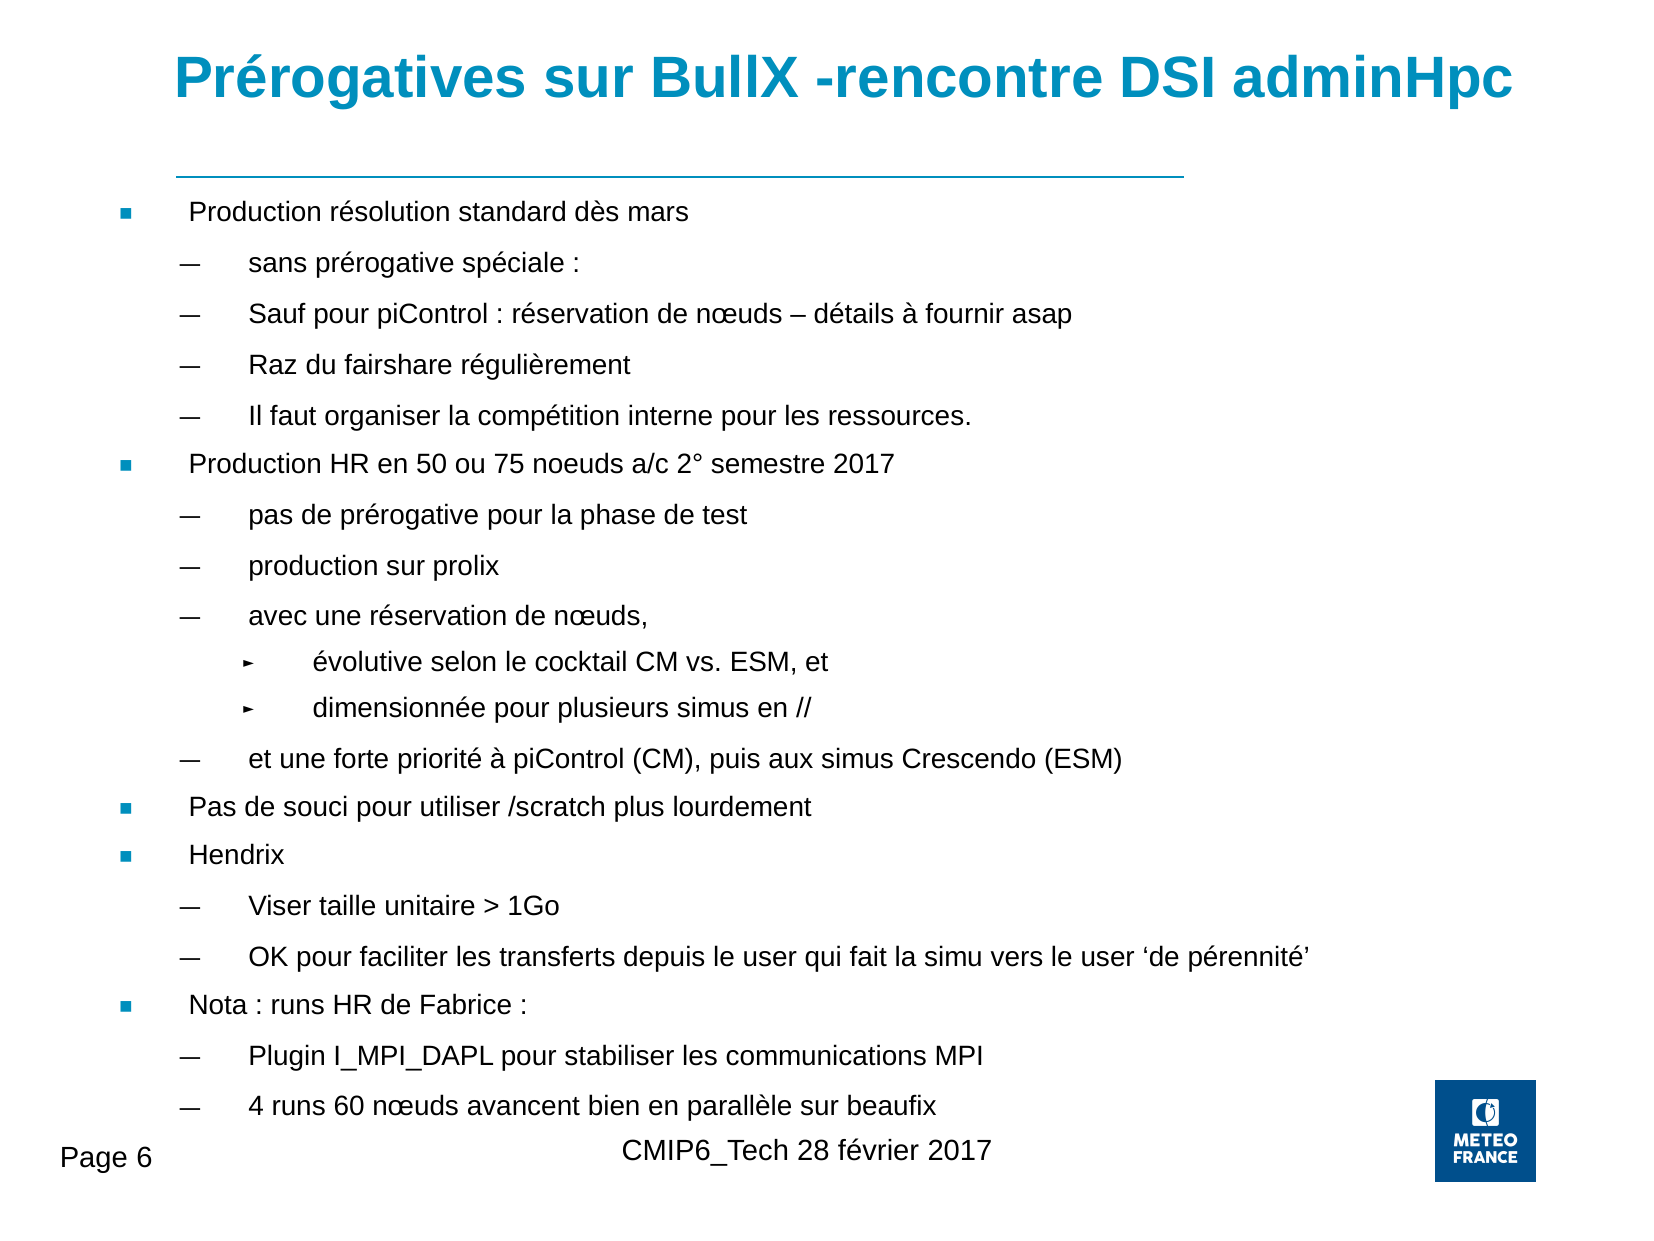

# Prérogatives sur BullX -rencontre DSI adminHpc
Production résolution standard dès mars
sans prérogative spéciale :
Sauf pour piControl : réservation de nœuds – détails à fournir asap
Raz du fairshare régulièrement
Il faut organiser la compétition interne pour les ressources.
Production HR en 50 ou 75 noeuds a/c 2° semestre 2017
pas de prérogative pour la phase de test
production sur prolix
avec une réservation de nœuds,
évolutive selon le cocktail CM vs. ESM, et
dimensionnée pour plusieurs simus en //
et une forte priorité à piControl (CM), puis aux simus Crescendo (ESM)
Pas de souci pour utiliser /scratch plus lourdement
Hendrix
Viser taille unitaire > 1Go
OK pour faciliter les transferts depuis le user qui fait la simu vers le user ‘de pérennité’
Nota : runs HR de Fabrice :
Plugin I_MPI_DAPL pour stabiliser les communications MPI
4 runs 60 nœuds avancent bien en parallèle sur beaufix
CMIP6_Tech 28 février 2017
6